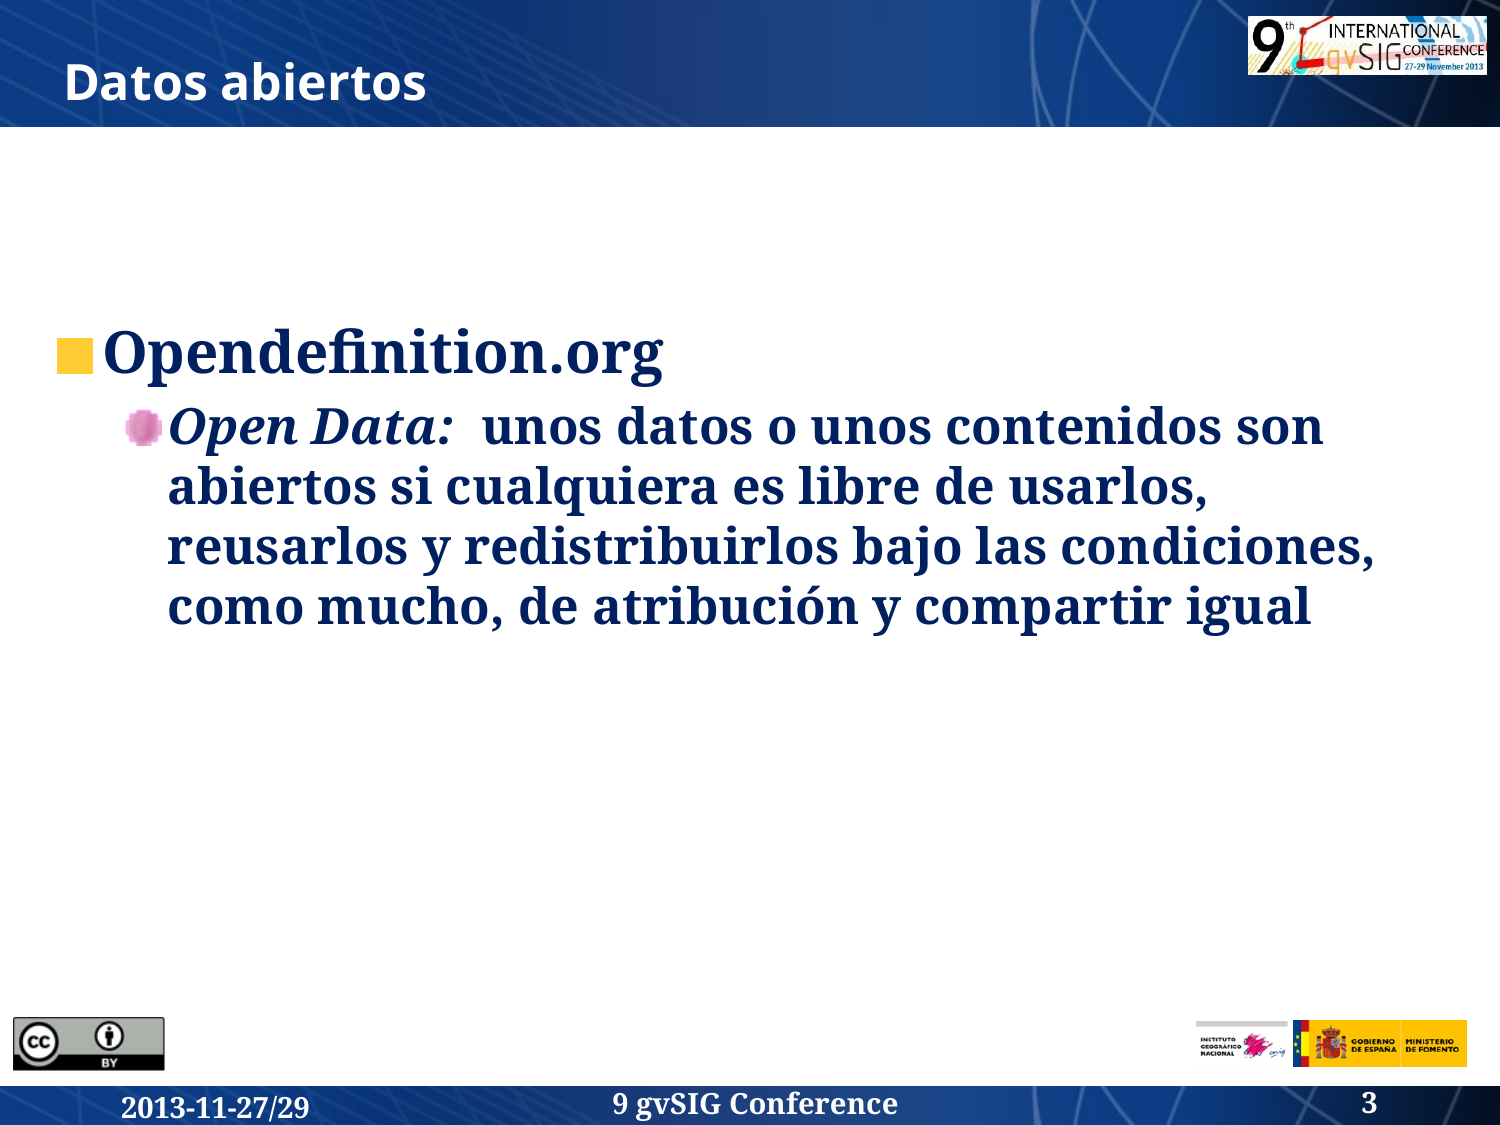

# Datos abiertos
Opendefinition.org
Open Data: unos datos o unos contenidos son abiertos si cualquiera es libre de usarlos, reusarlos y redistribuirlos bajo las condiciones, como mucho, de atribución y compartir igual